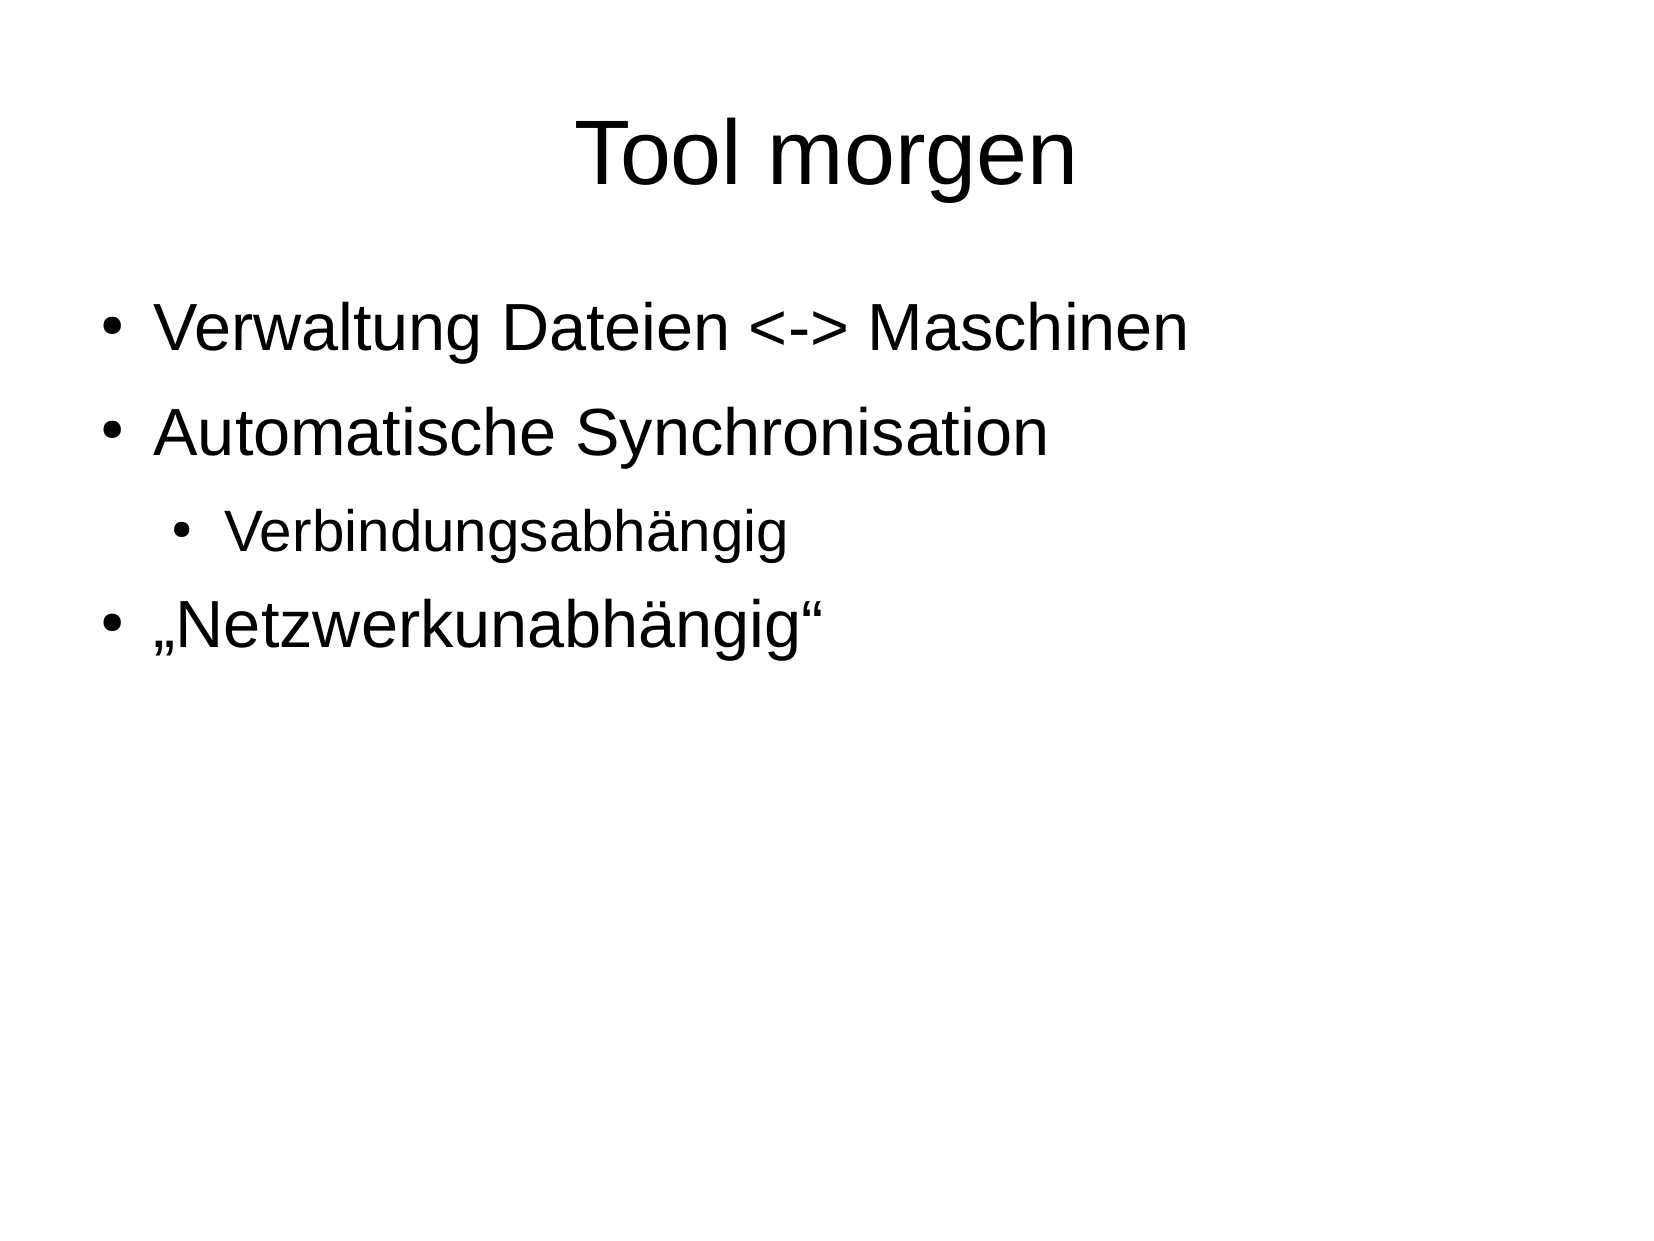

# Tool morgen
Verwaltung Dateien <-> Maschinen
Automatische Synchronisation
Verbindungsabhängig
„Netzwerkunabhängig“